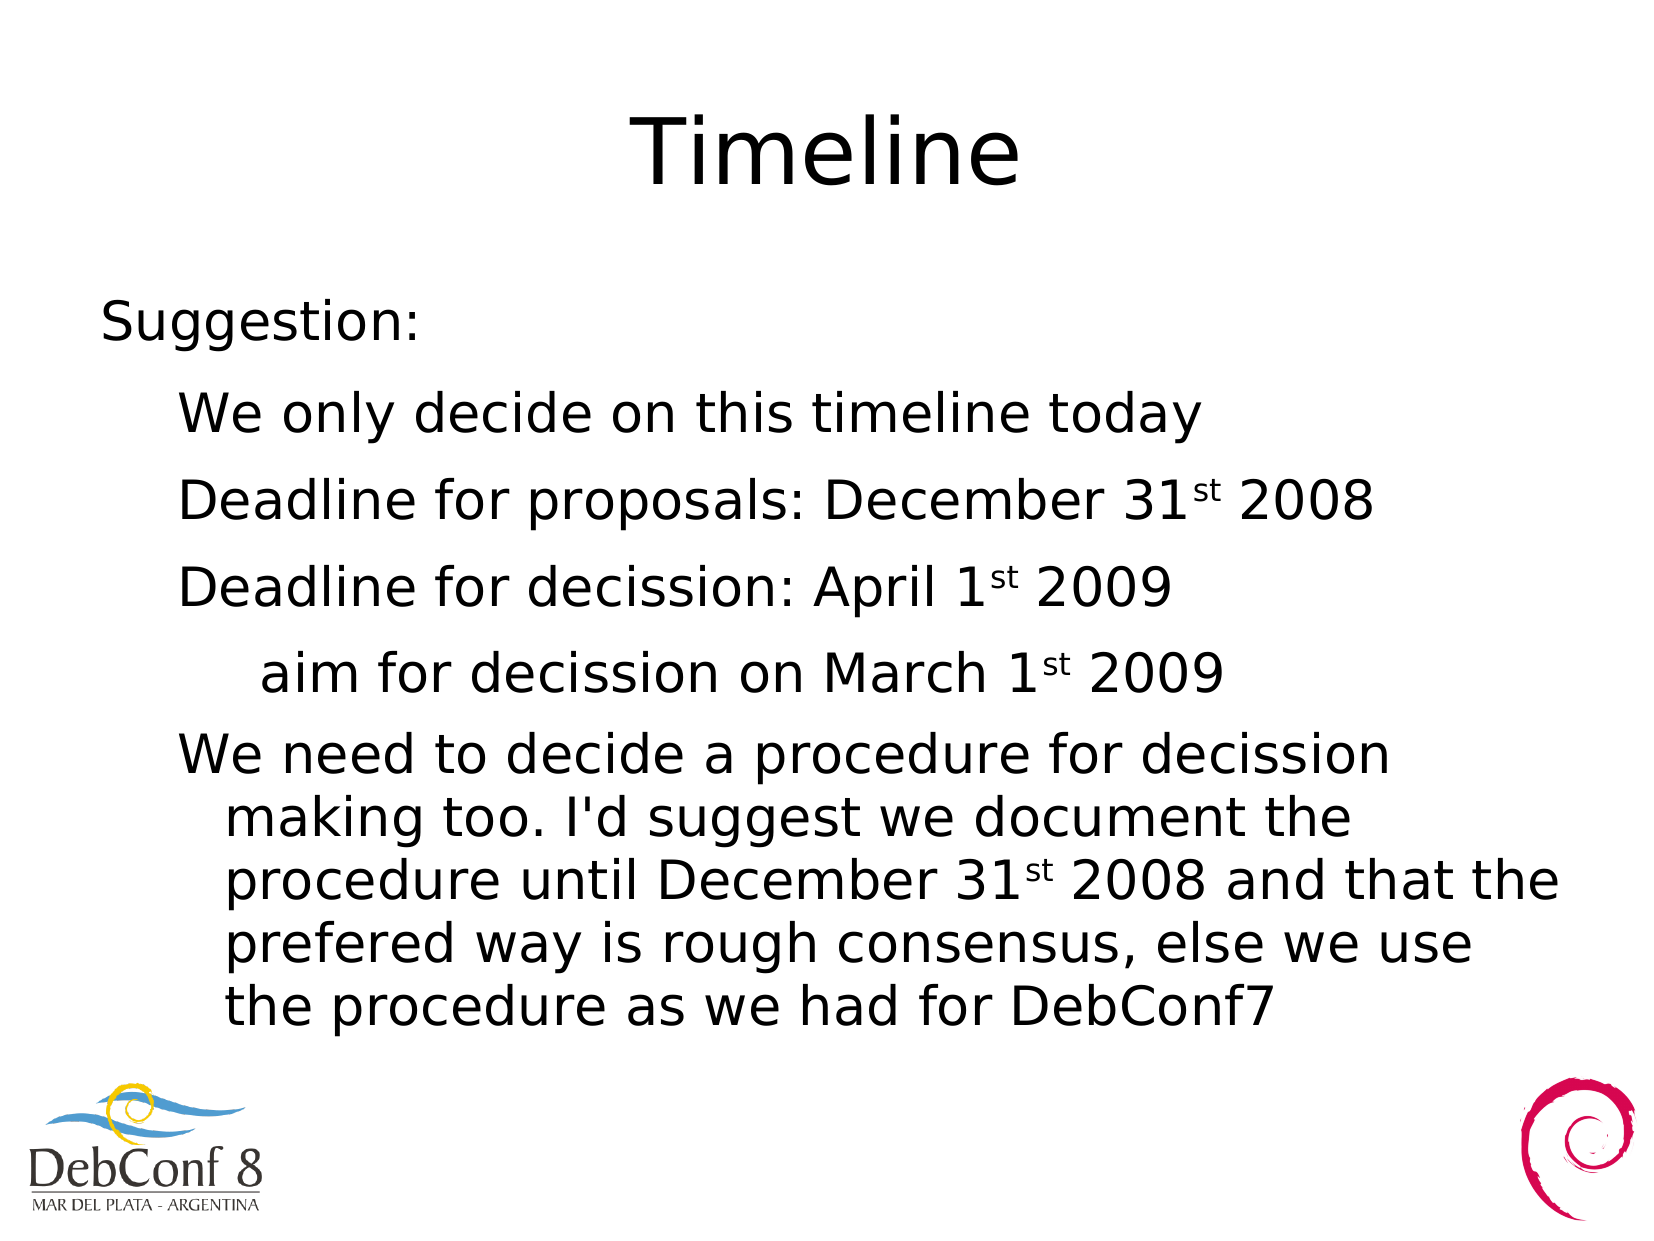

# Timeline
Suggestion:
We only decide on this timeline today
Deadline for proposals: December 31st 2008
Deadline for decission: April 1st 2009
aim for decission on March 1st 2009
We need to decide a procedure for decission making too. I'd suggest we document the procedure until December 31st 2008 and that the prefered way is rough consensus, else we use the procedure as we had for DebConf7